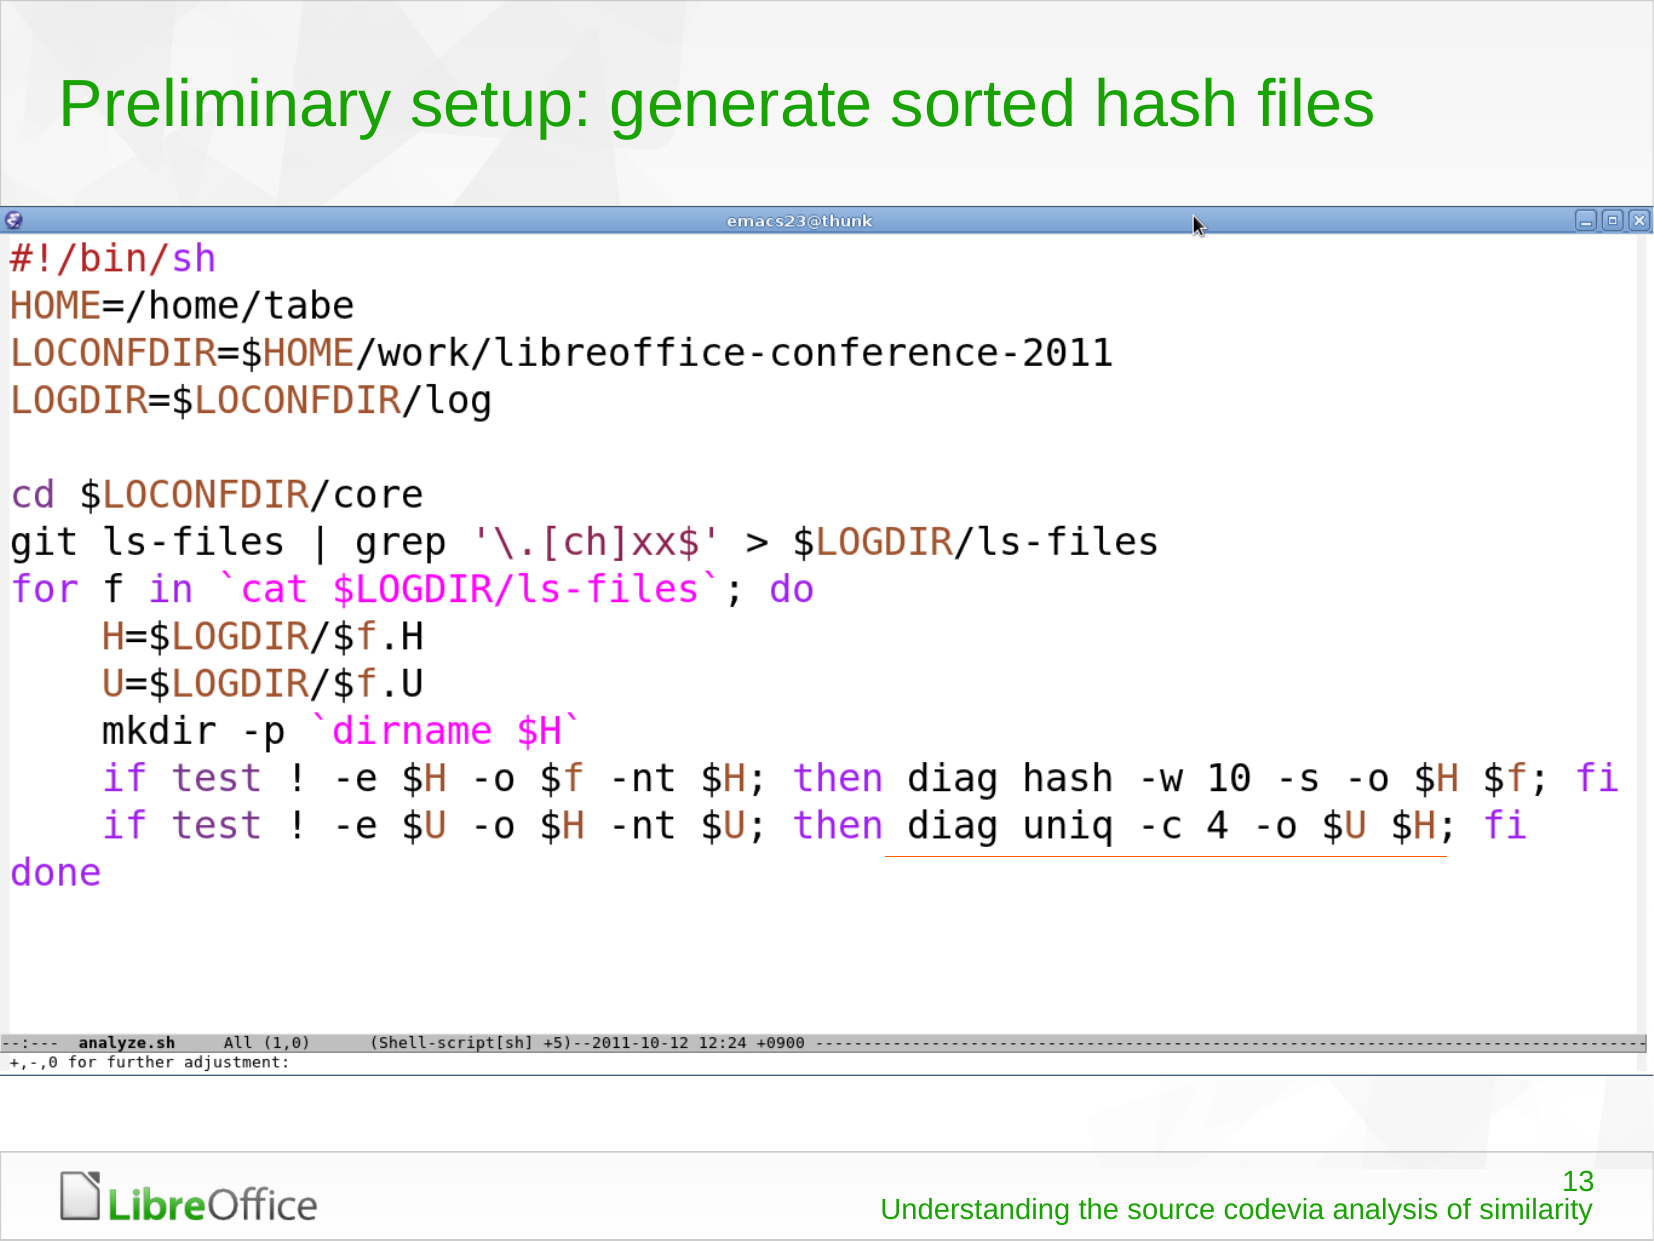

# Preliminary setup: generate sorted hash files
13
Understanding the source codevia analysis of similarity